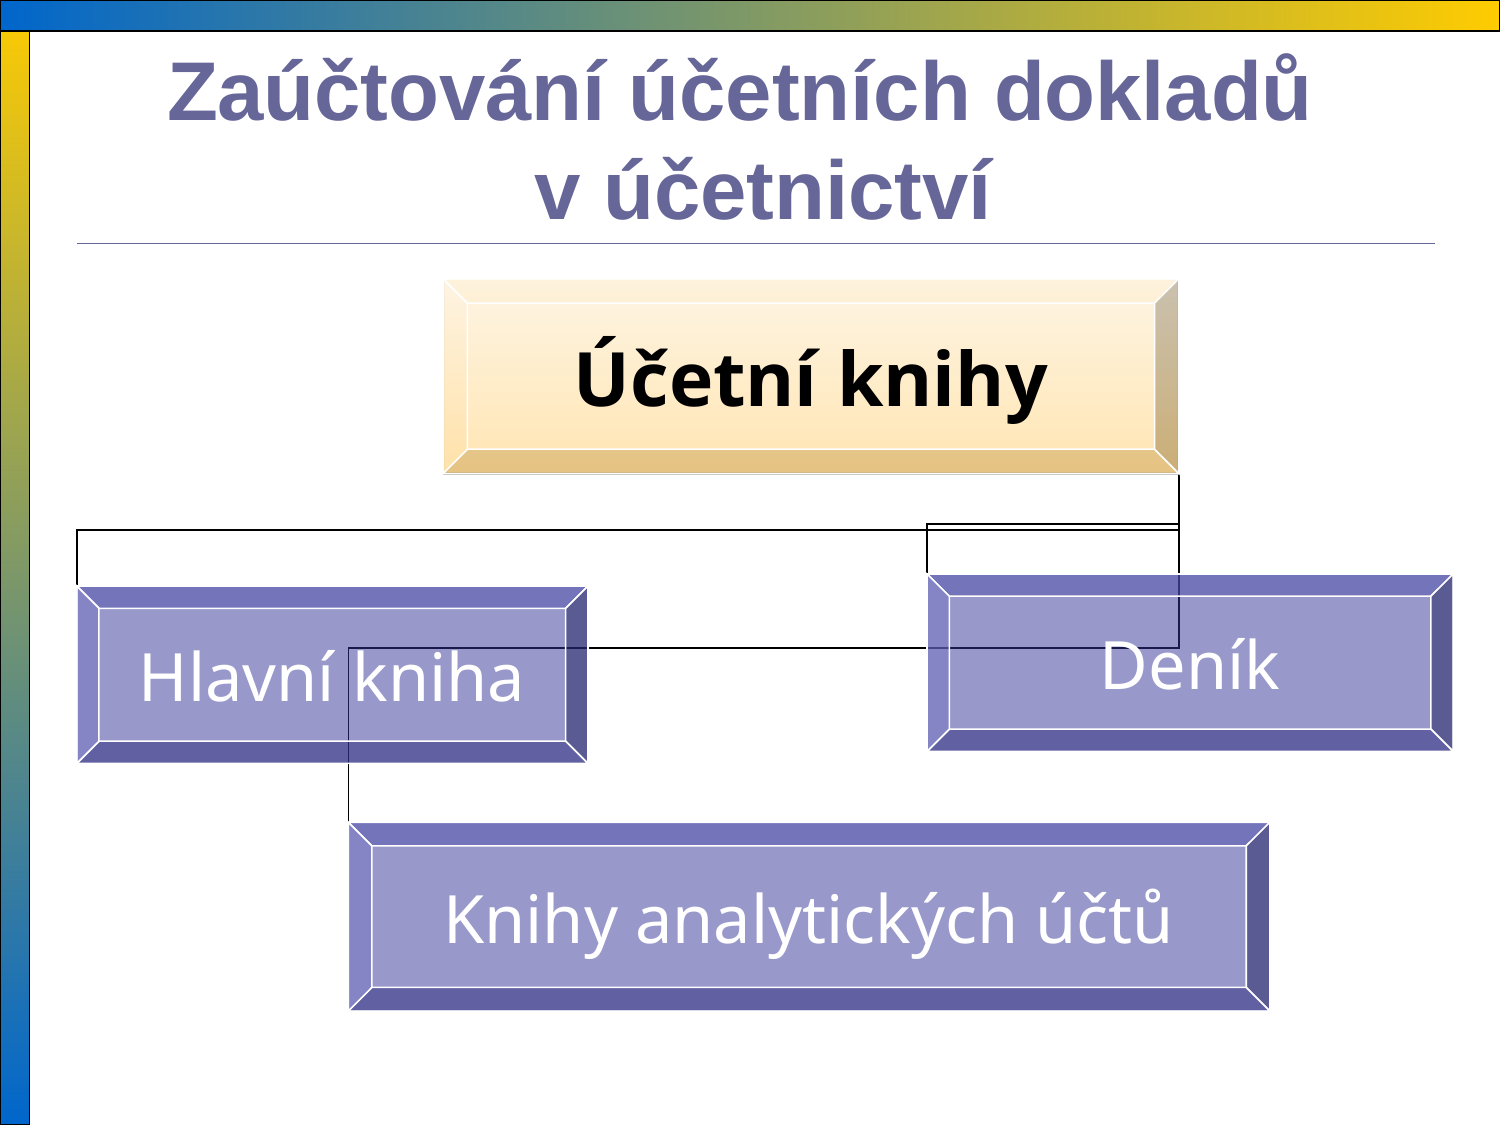

# Zaúčtování účetních dokladů v účetnictví
Účetní knihy
Deník
Hlavní kniha
Knihy analytických účtů